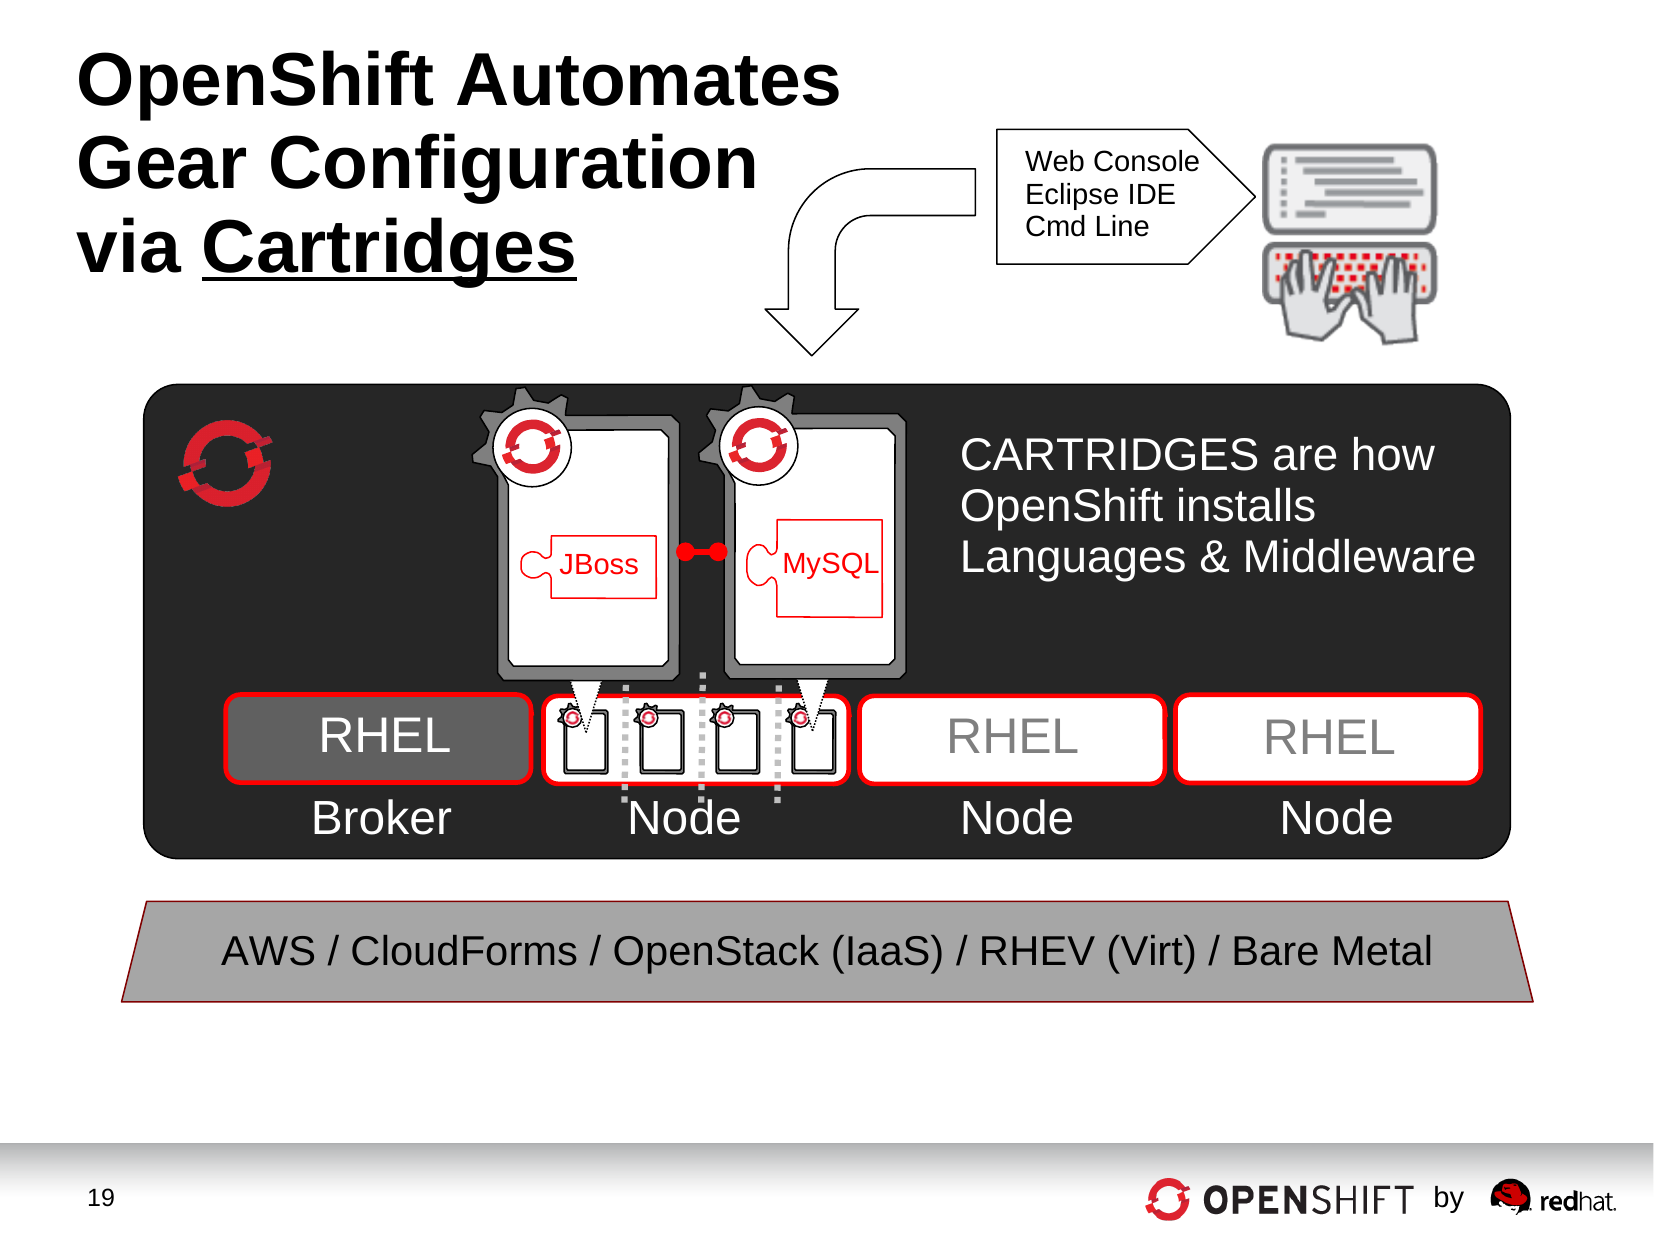

# OpenShift Automates Gear Configuration via Cartridges
Web Console
Eclipse IDE
Cmd Line
CARTRIDGES are how OpenShift installs Languages & Middleware
MySQL
JBoss
RHEL
RHEL
RHEL
Broker
Node
Node
Node
AWS / CloudForms / OpenStack (IaaS) / RHEV (Virt) / Bare Metal